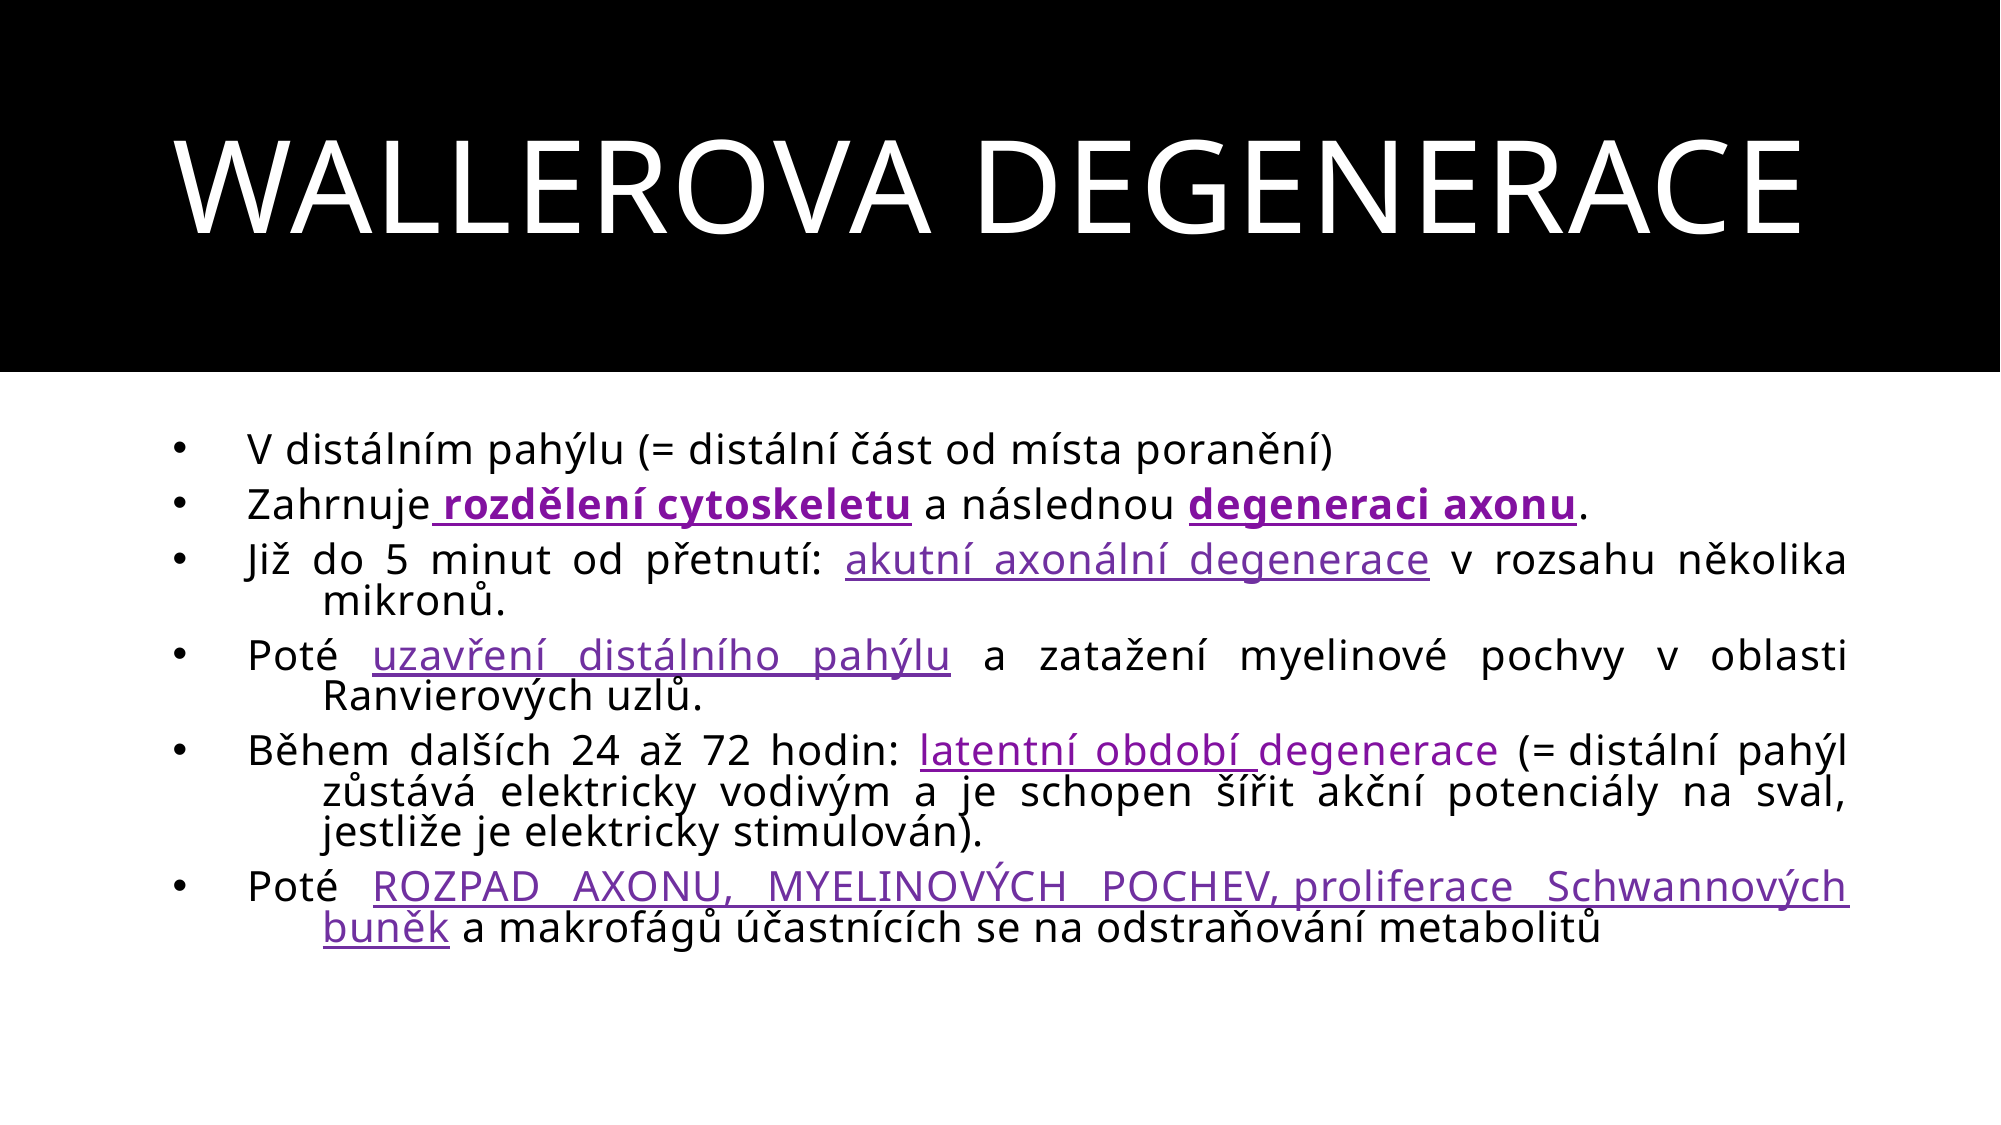

# Wallerova degenerace
V distálním pahýlu (= distální část od místa poranění)
Zahrnuje rozdělení cytoskeletu a následnou degeneraci axonu.
Již do 5 minut od přetnutí: akutní axonální degenerace v rozsahu několika mikronů.
Poté uzavření distálního pahýlu a zatažení myelinové pochvy v oblasti Ranvierových uzlů.
Během dalších 24 až 72 hodin: latentní období degenerace (= distální pahýl zůstává elektricky vodivým a je schopen šířit akční potenciály na sval, jestliže je elektricky stimulován).
Poté ROZPAD AXONU, MYELINOVÝCH POCHEV, proliferace Schwannových buněk a makrofágů účastnících se na odstraňování metabolitů